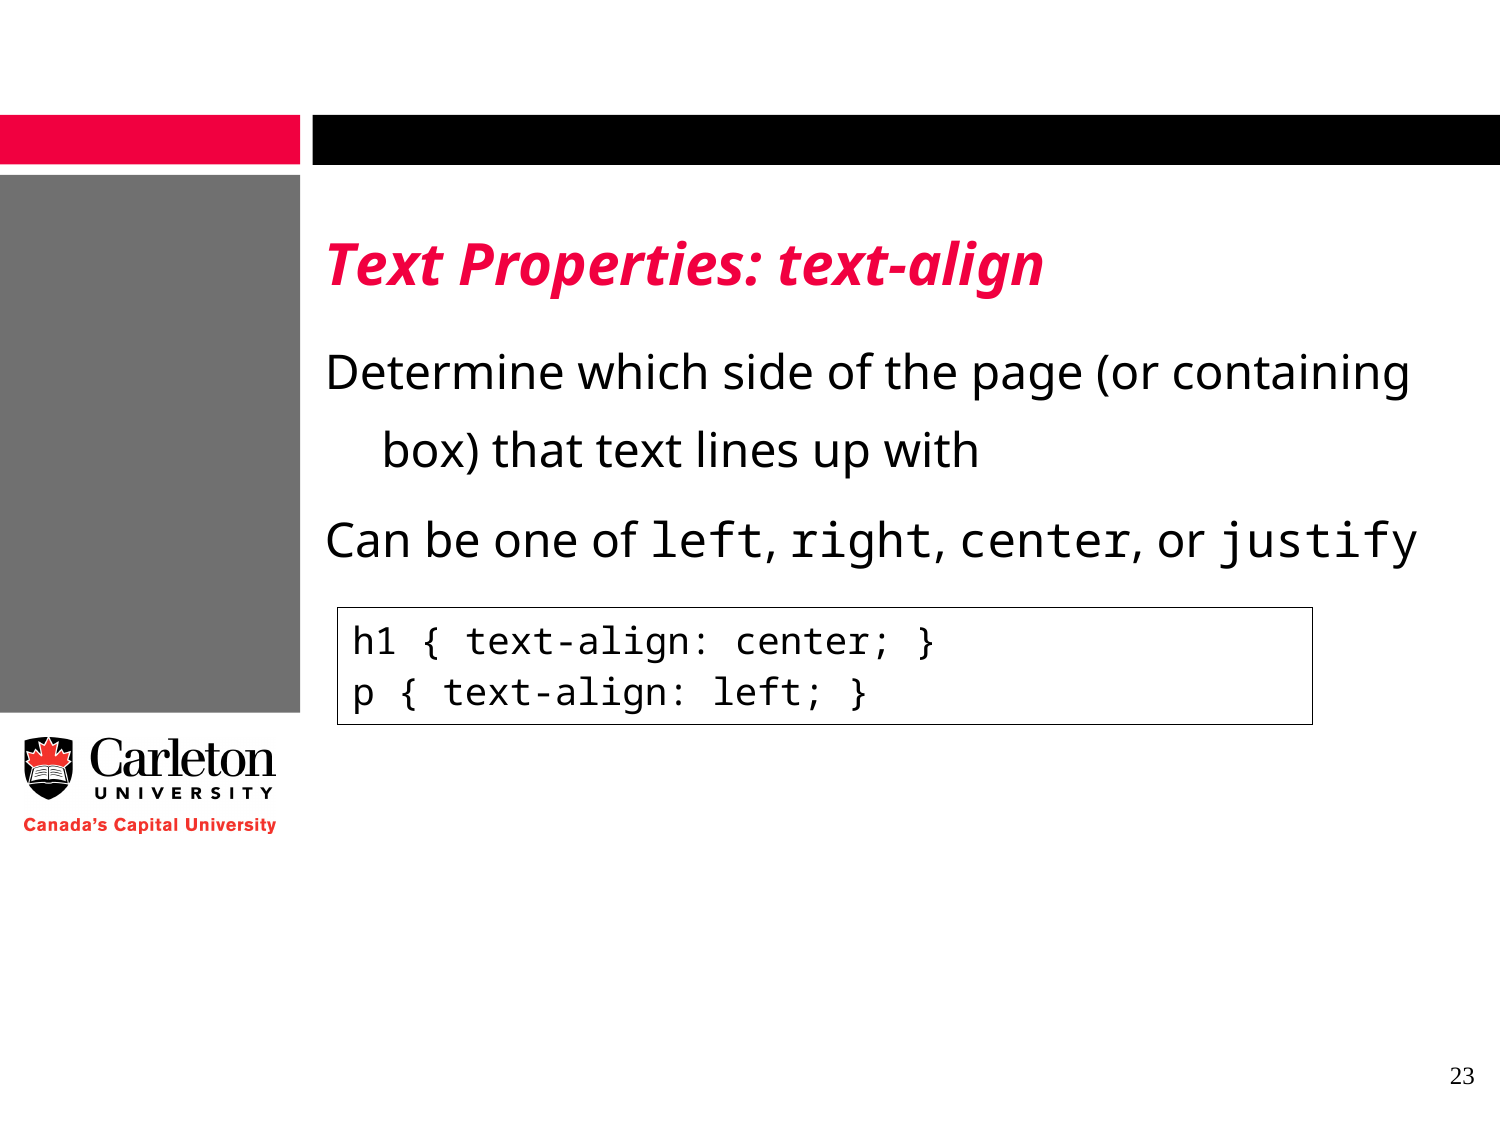

# Text Properties: text-align
Determine which side of the page (or containing box) that text lines up with
Can be one of left, right, center, or justify
h1 { text-align: center; }
p { text-align: left; }
23